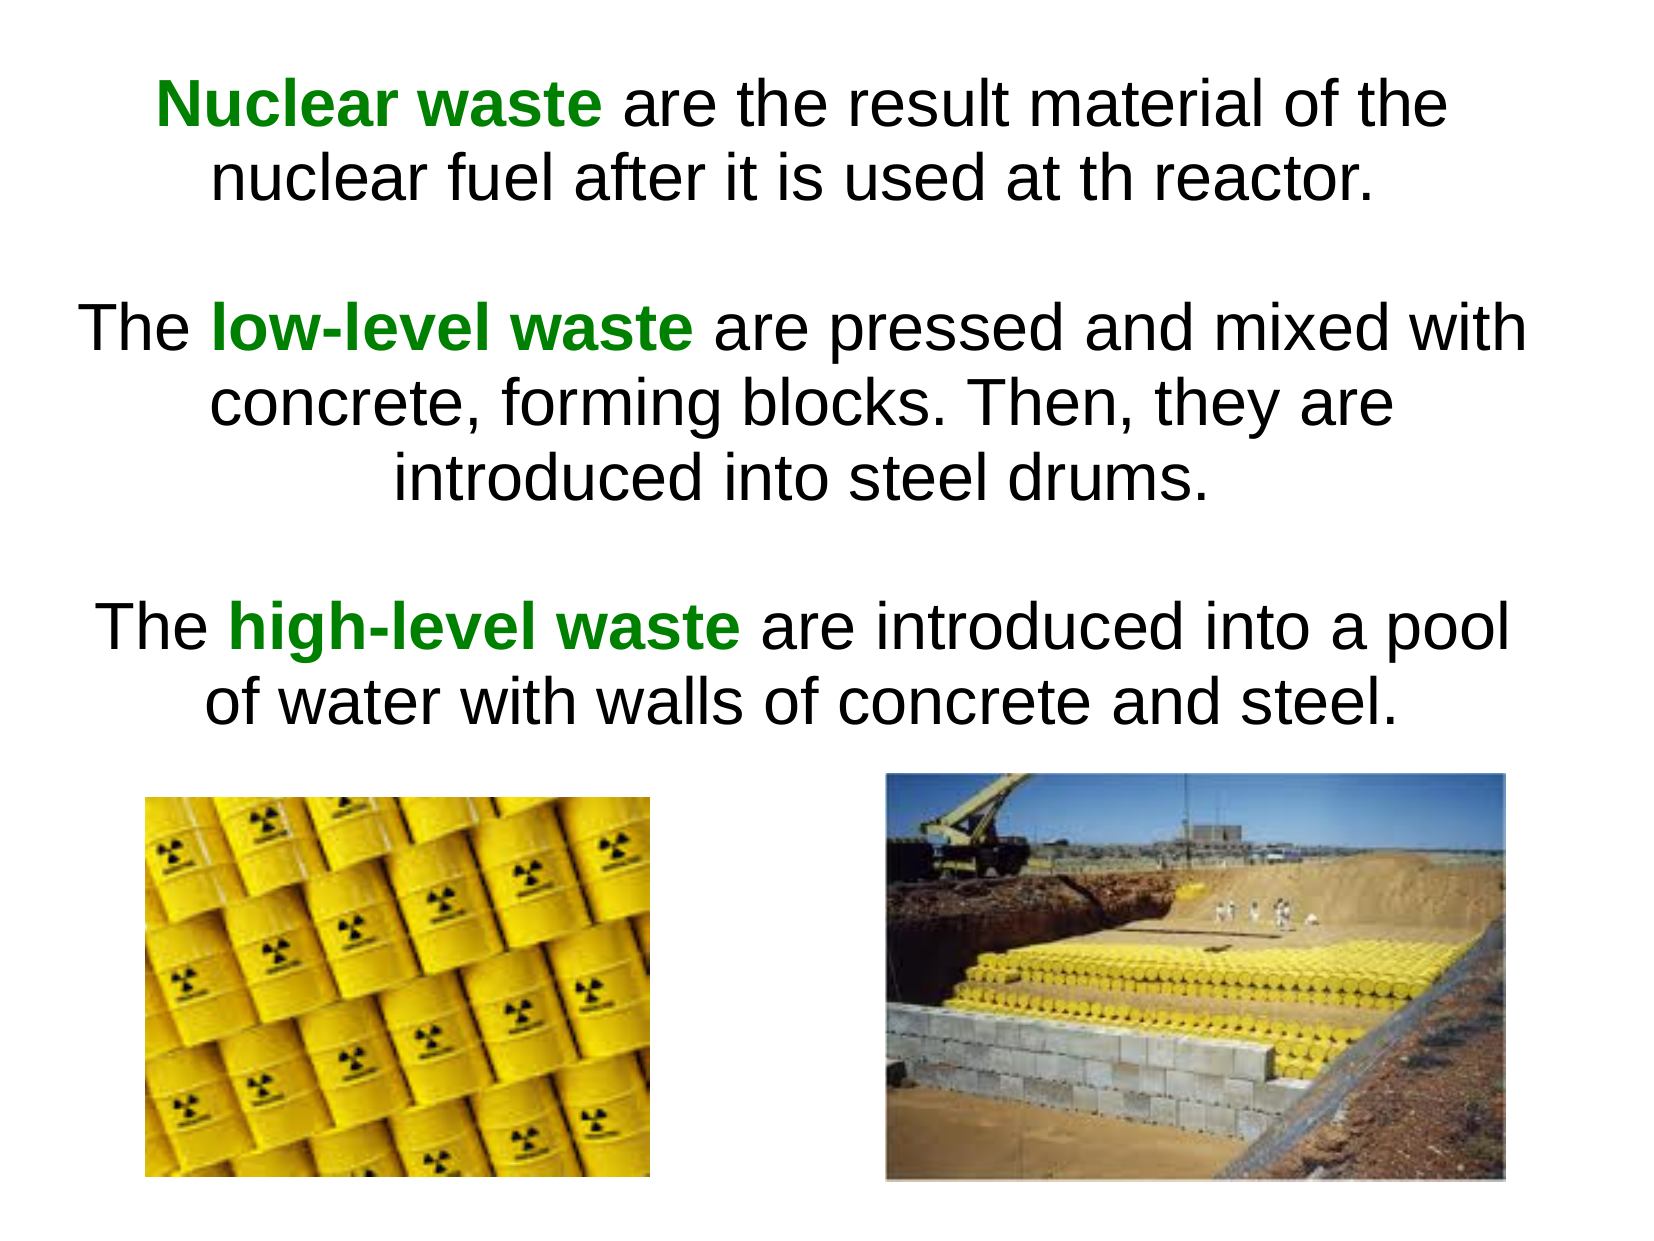

# Nuclear waste are the result material of the nuclear fuel after it is used at th reactor.
The low-level waste are pressed and mixed with concrete, forming blocks. Then, they are introduced into steel drums.
The high-level waste are introduced into a pool of water with walls of concrete and steel.